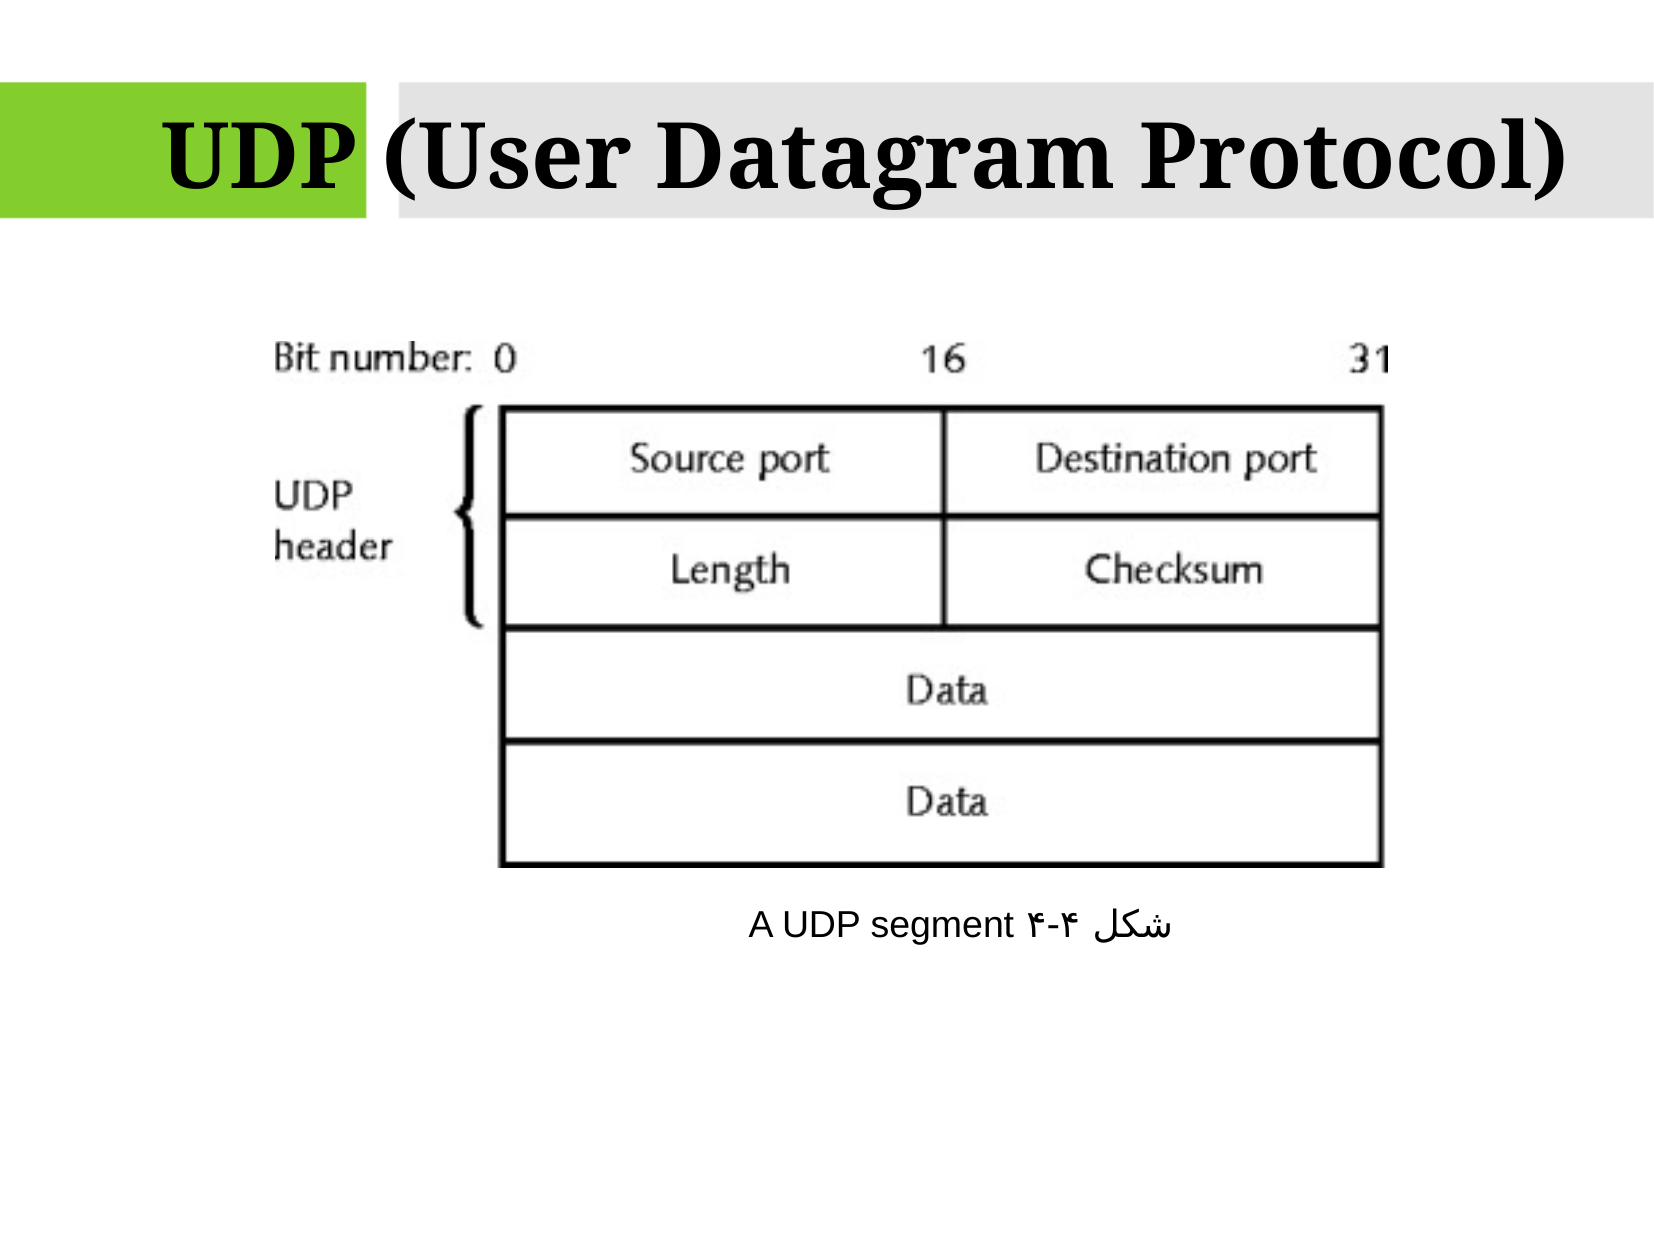

# UDP (User Datagram Protocol)
شکل ۴-۴ A UDP segment